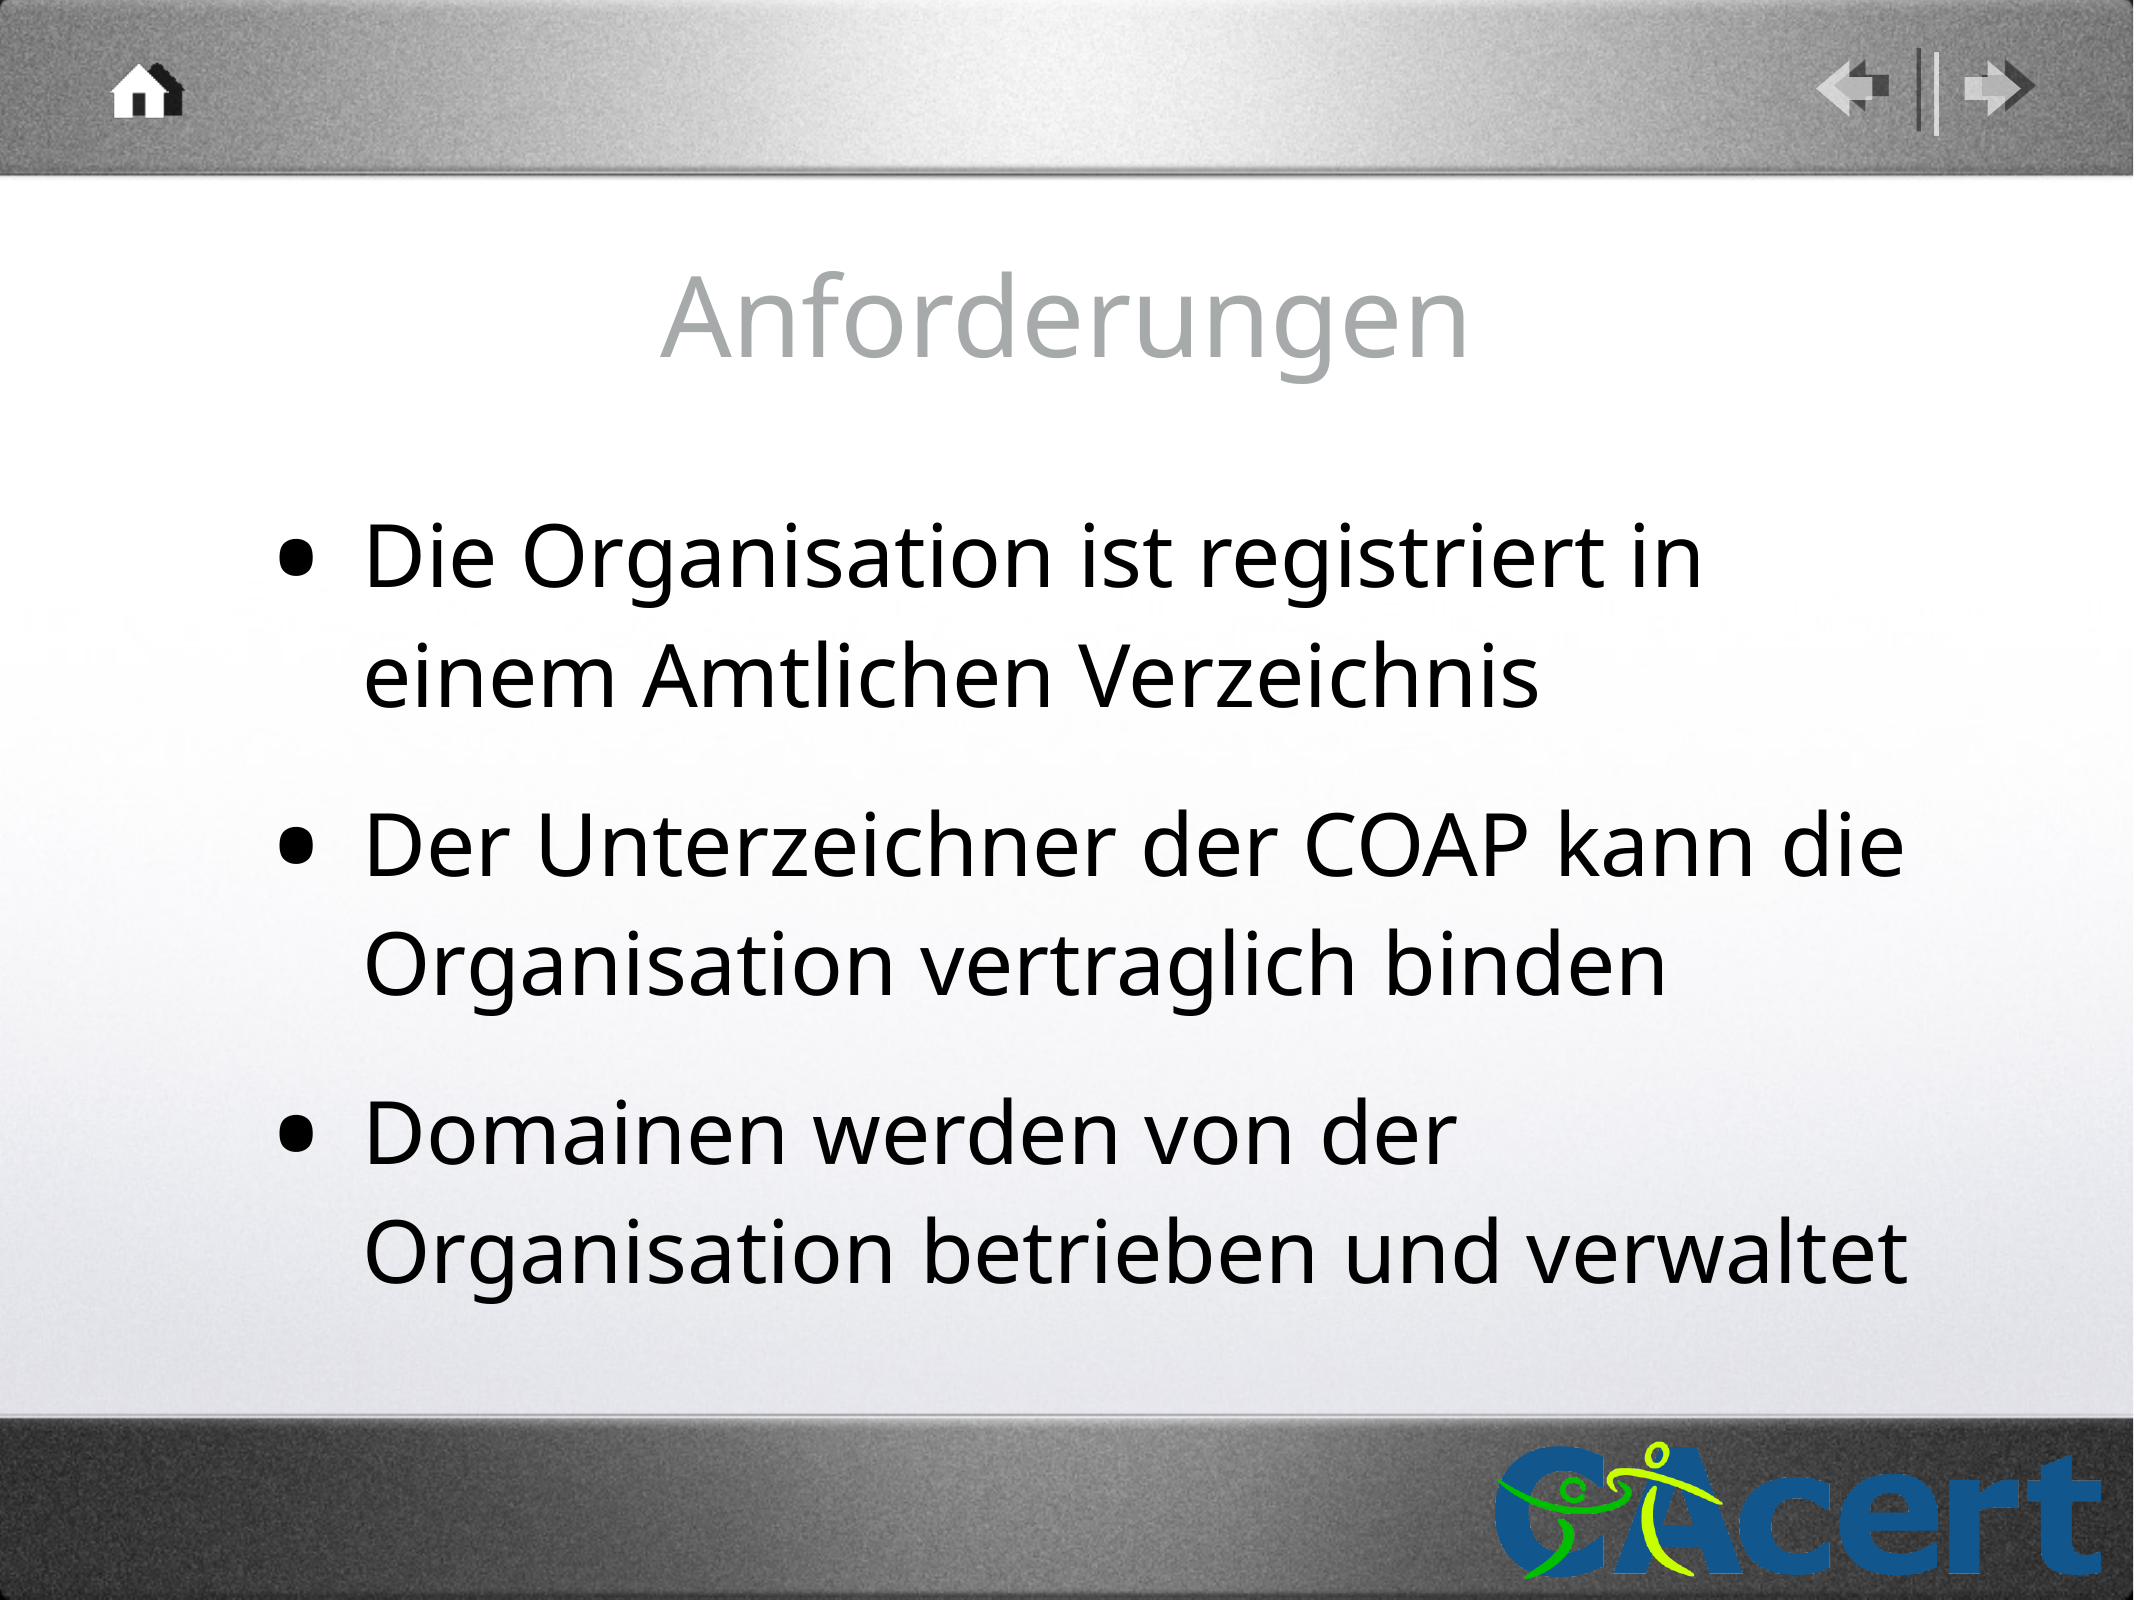

# Anforderungen
Die Organisation ist registriert in einem Amtlichen Verzeichnis
Der Unterzeichner der COAP kann die Organisation vertraglich binden
Domainen werden von der Organisation betrieben und verwaltet